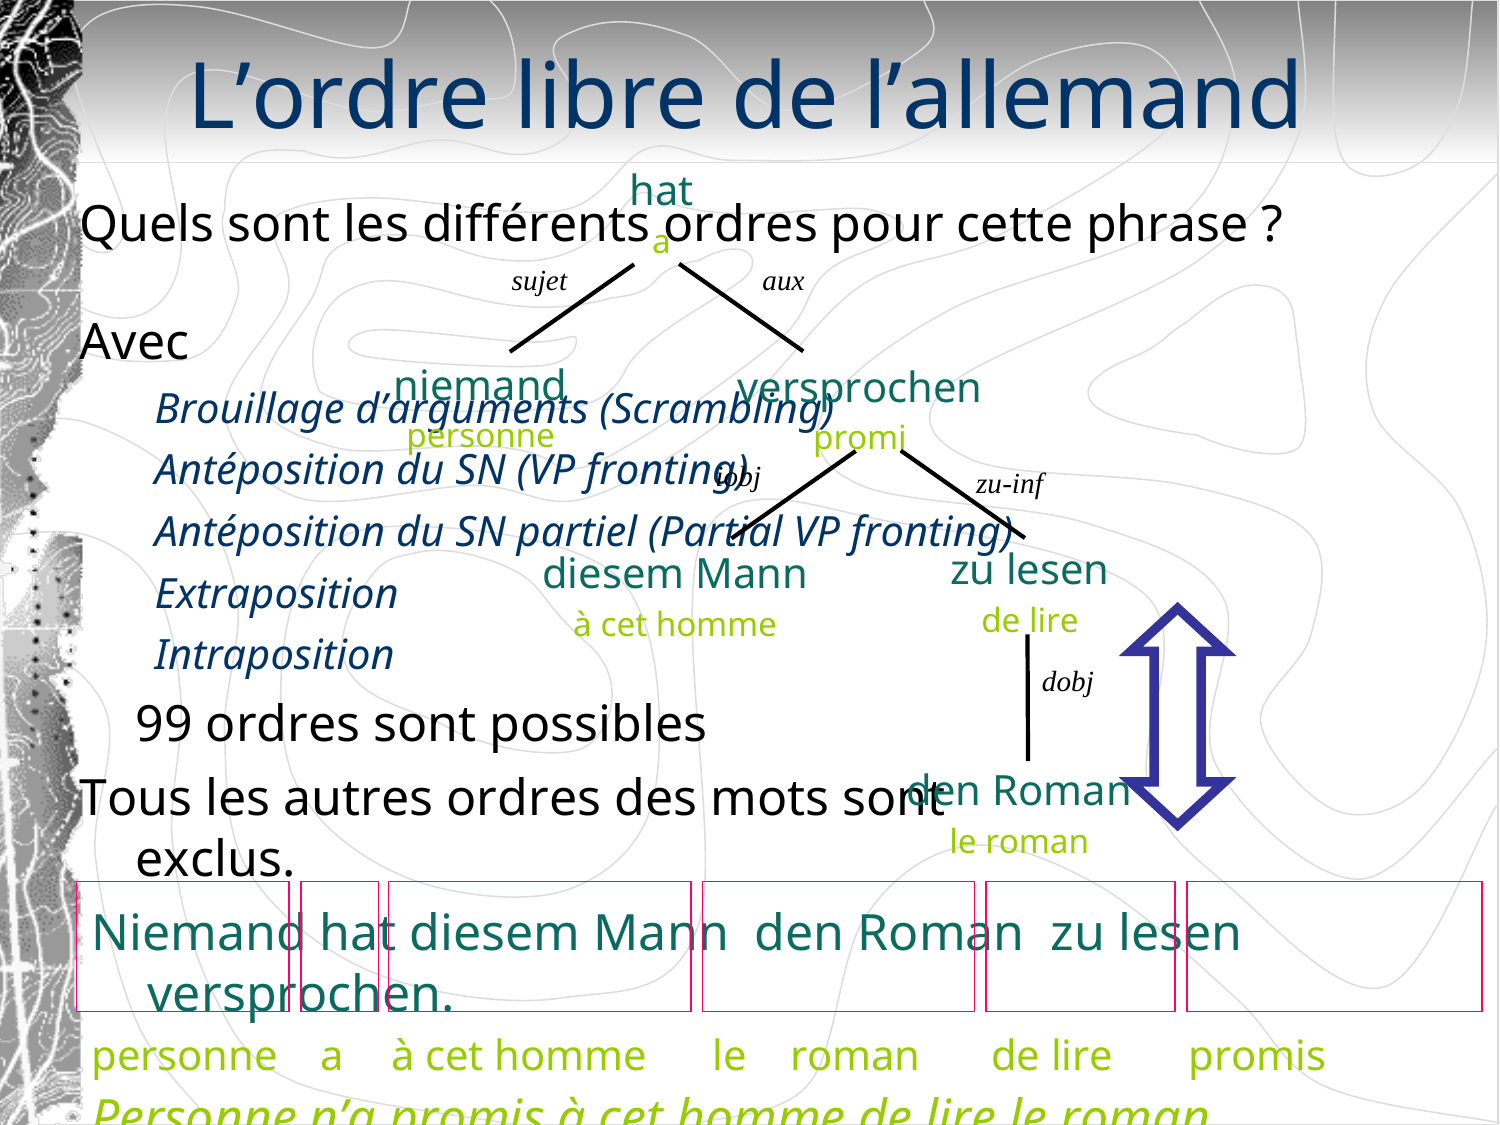

# L’ordre libre de l’allemand
hat
a
sujet
aux
niemand
personne
versprochen
promi
iobj
zu-inf
zu lesen
de lire
diesem Mann
à cet homme
dobj
den Roman
le roman
Quels sont les différents ordres pour cette phrase ?
Avec
Brouillage d’arguments (Scrambling)
Antéposition du SN (VP fronting)
Antéposition du SN partiel (Partial VP fronting)
Extraposition
Intraposition
	99 ordres sont possibles
Tous les autres ordres des mots sont exclus.
Niemand hat diesem Mann den Roman zu lesen versprochen.
personne a 	à cet homme 	 le roman 	de lire promis
Personne n’a promis à cet homme de lire le roman